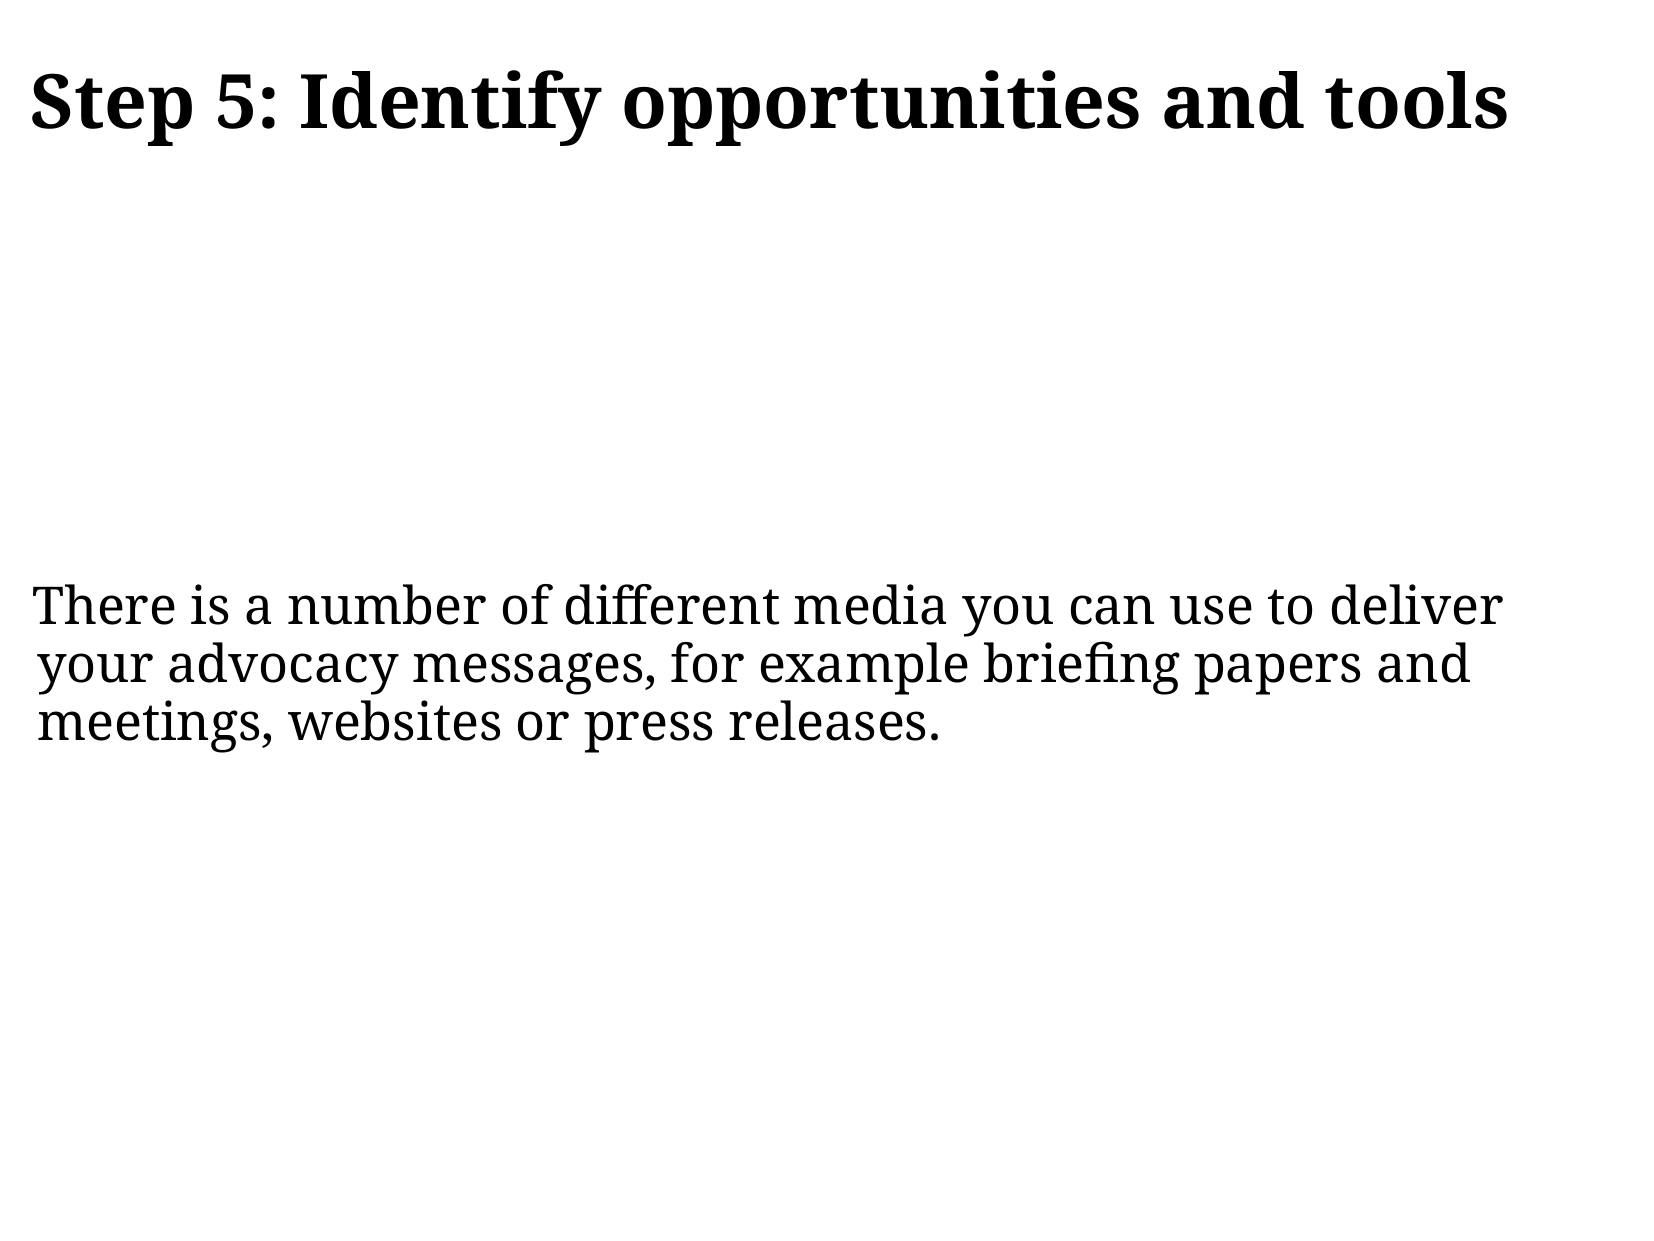

# Step 5: Identify opportunities and tools
There is a number of different media you can use to deliver your advocacy messages, for example briefing papers and meetings, websites or press releases.